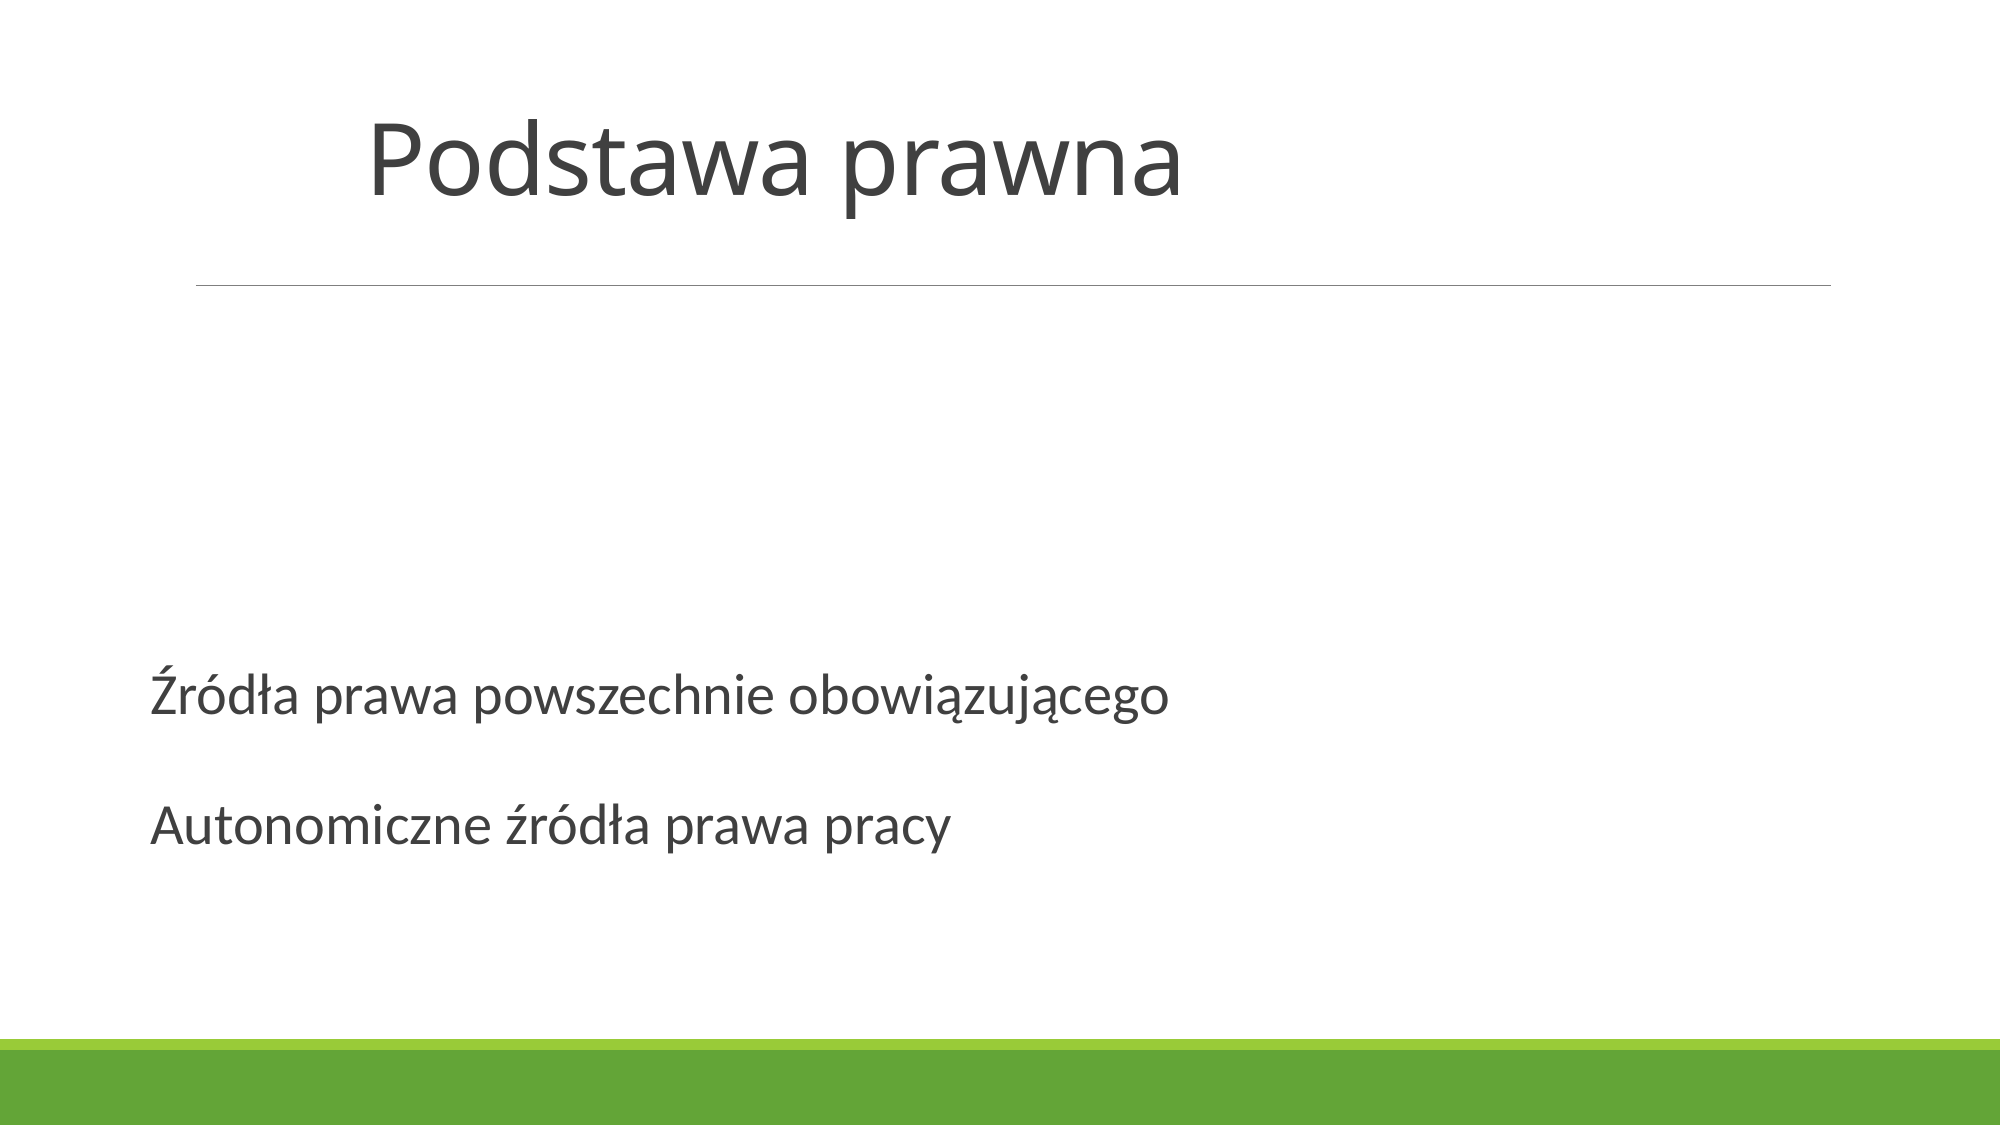

# Podstawa prawna
Źródła prawa powszechnie obowiązującego
Autonomiczne źródła prawa pracy